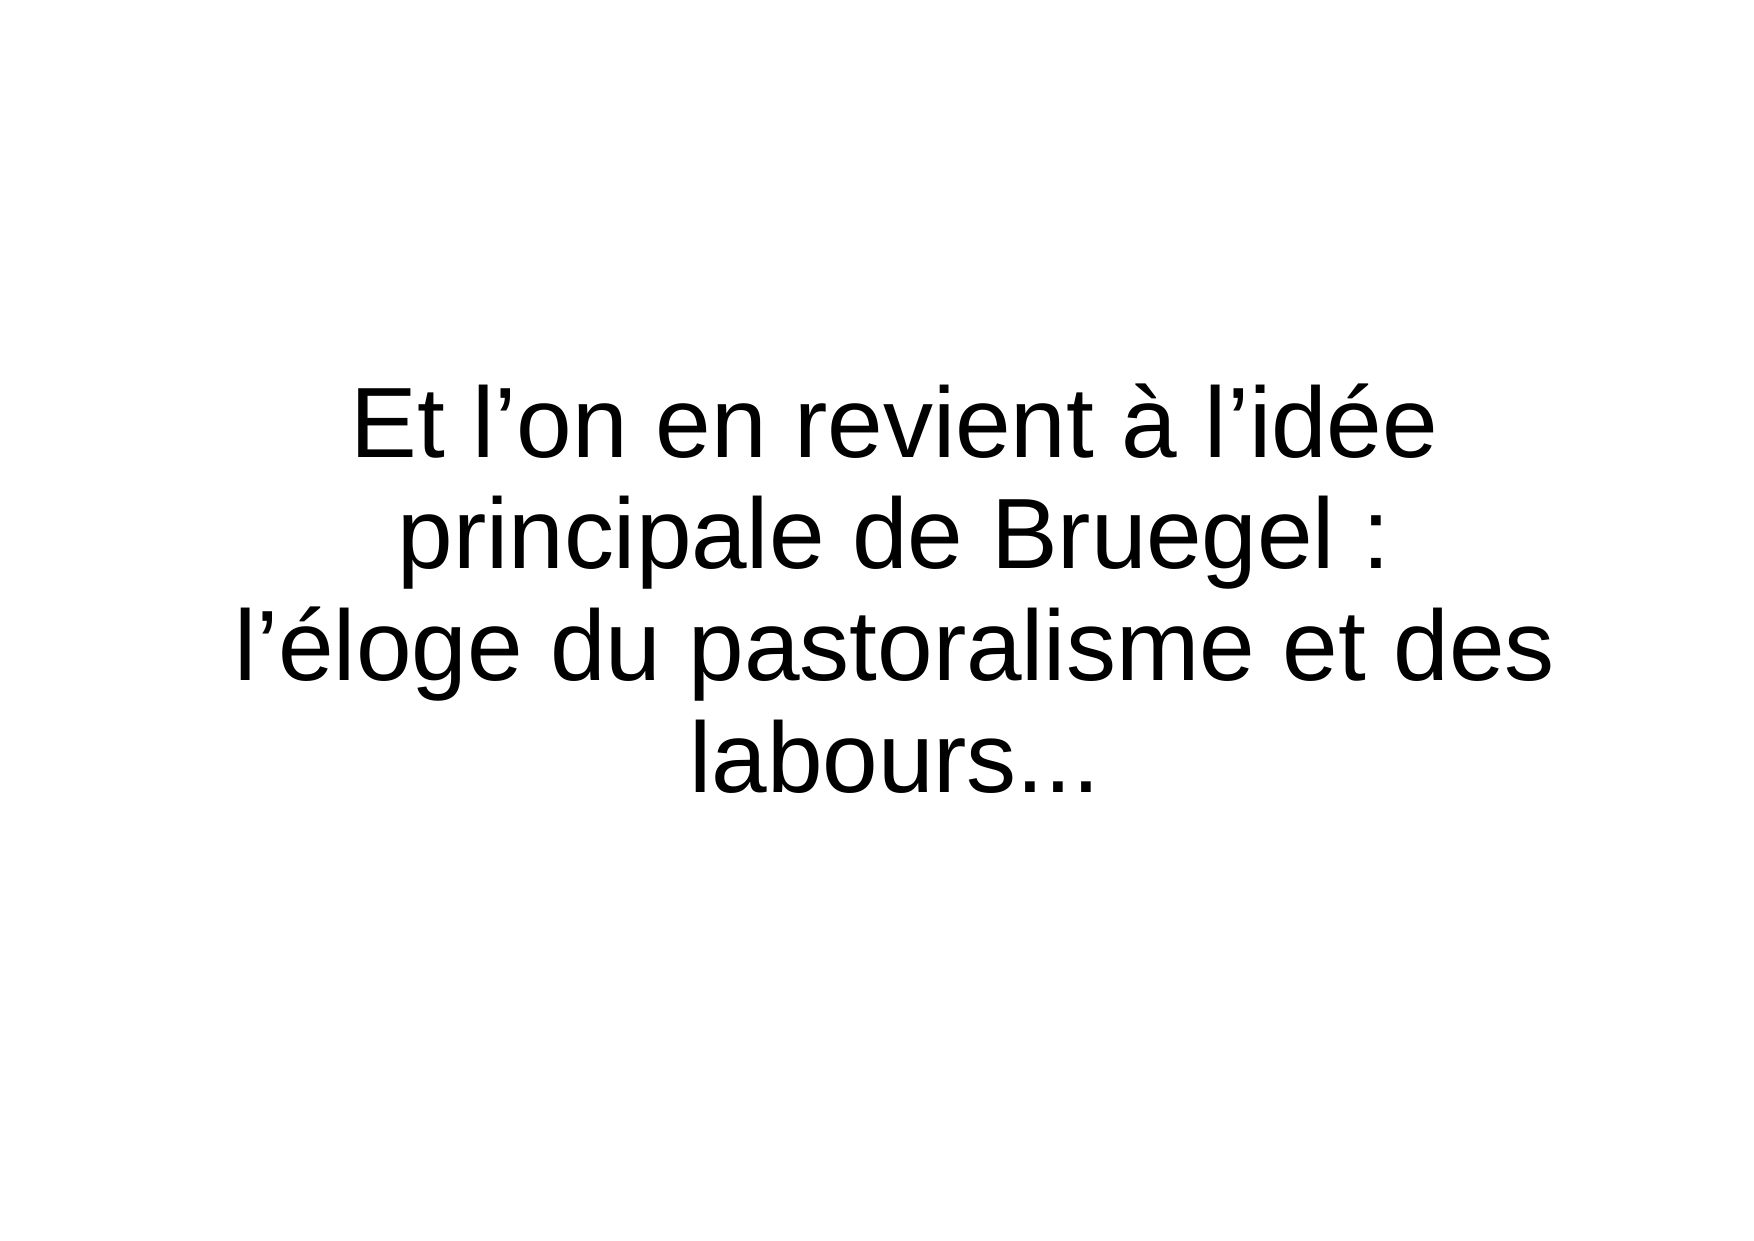

Et l’on en revient à l’idée principale de Bruegel :
l’éloge du pastoralisme et des labours...